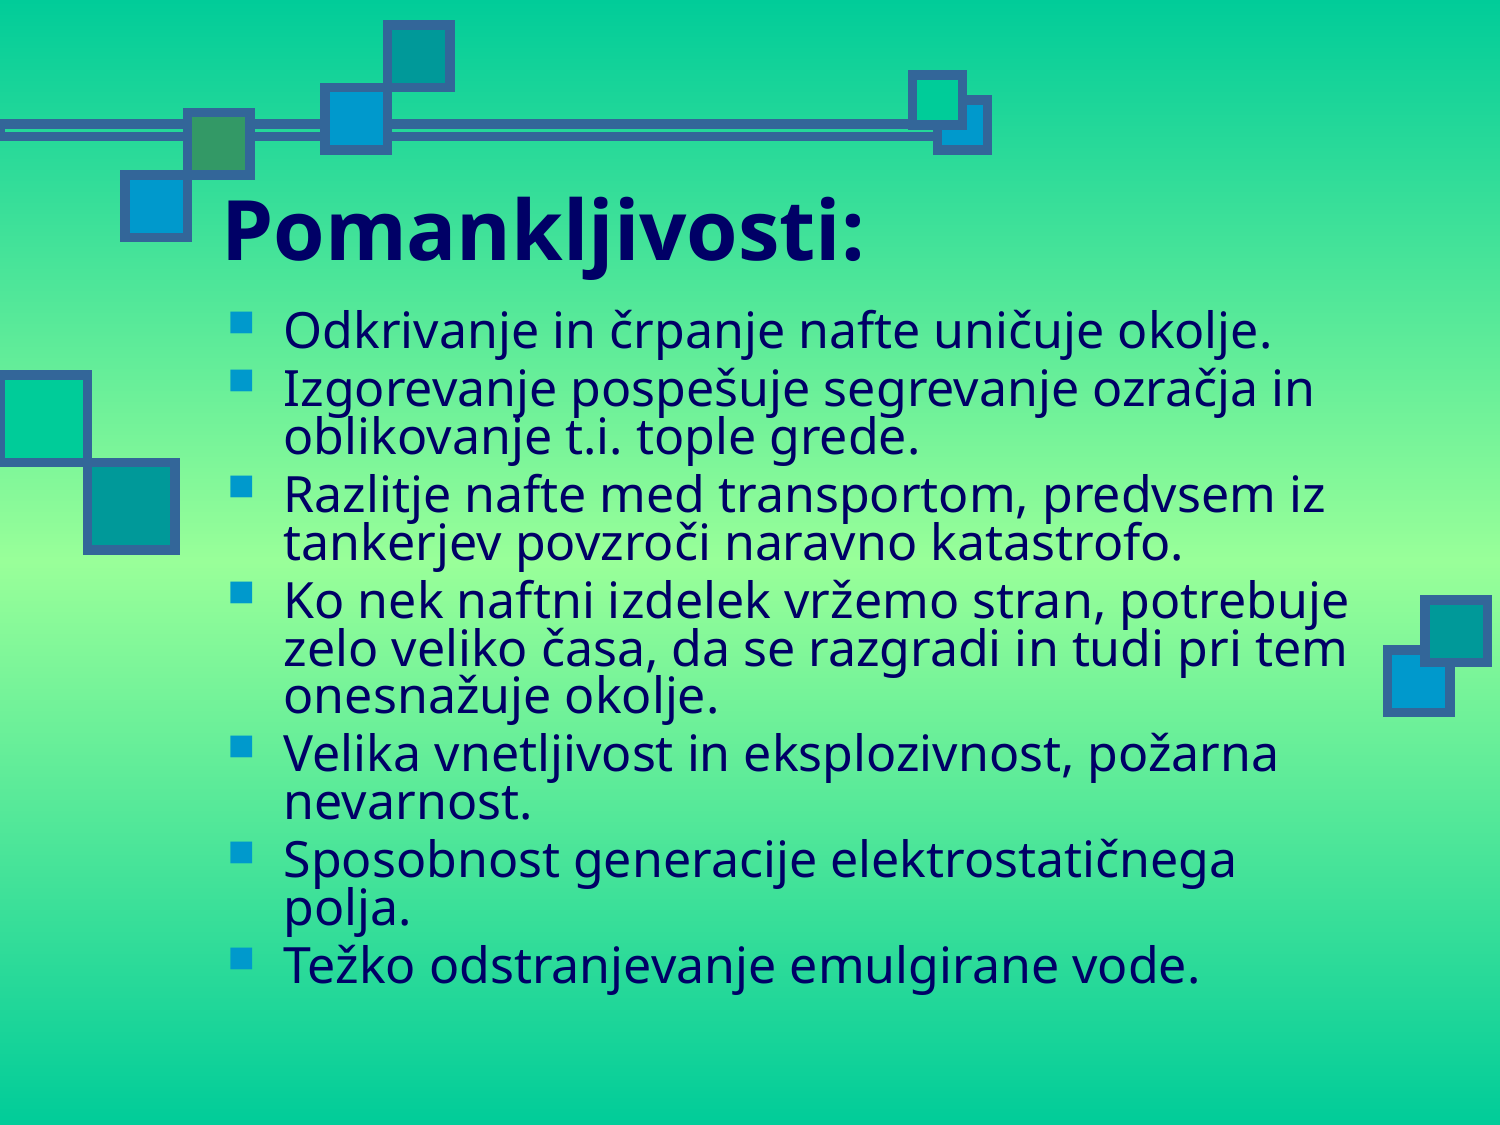

# Pomankljivosti:
Odkrivanje in črpanje nafte uničuje okolje.
Izgorevanje pospešuje segrevanje ozračja in oblikovanje t.i. tople grede.
Razlitje nafte med transportom, predvsem iz tankerjev povzroči naravno katastrofo.
Ko nek naftni izdelek vržemo stran, potrebuje zelo veliko časa, da se razgradi in tudi pri tem onesnažuje okolje.
Velika vnetljivost in eksplozivnost, požarna nevarnost.
Sposobnost generacije elektrostatičnega polja.
Težko odstranjevanje emulgirane vode.